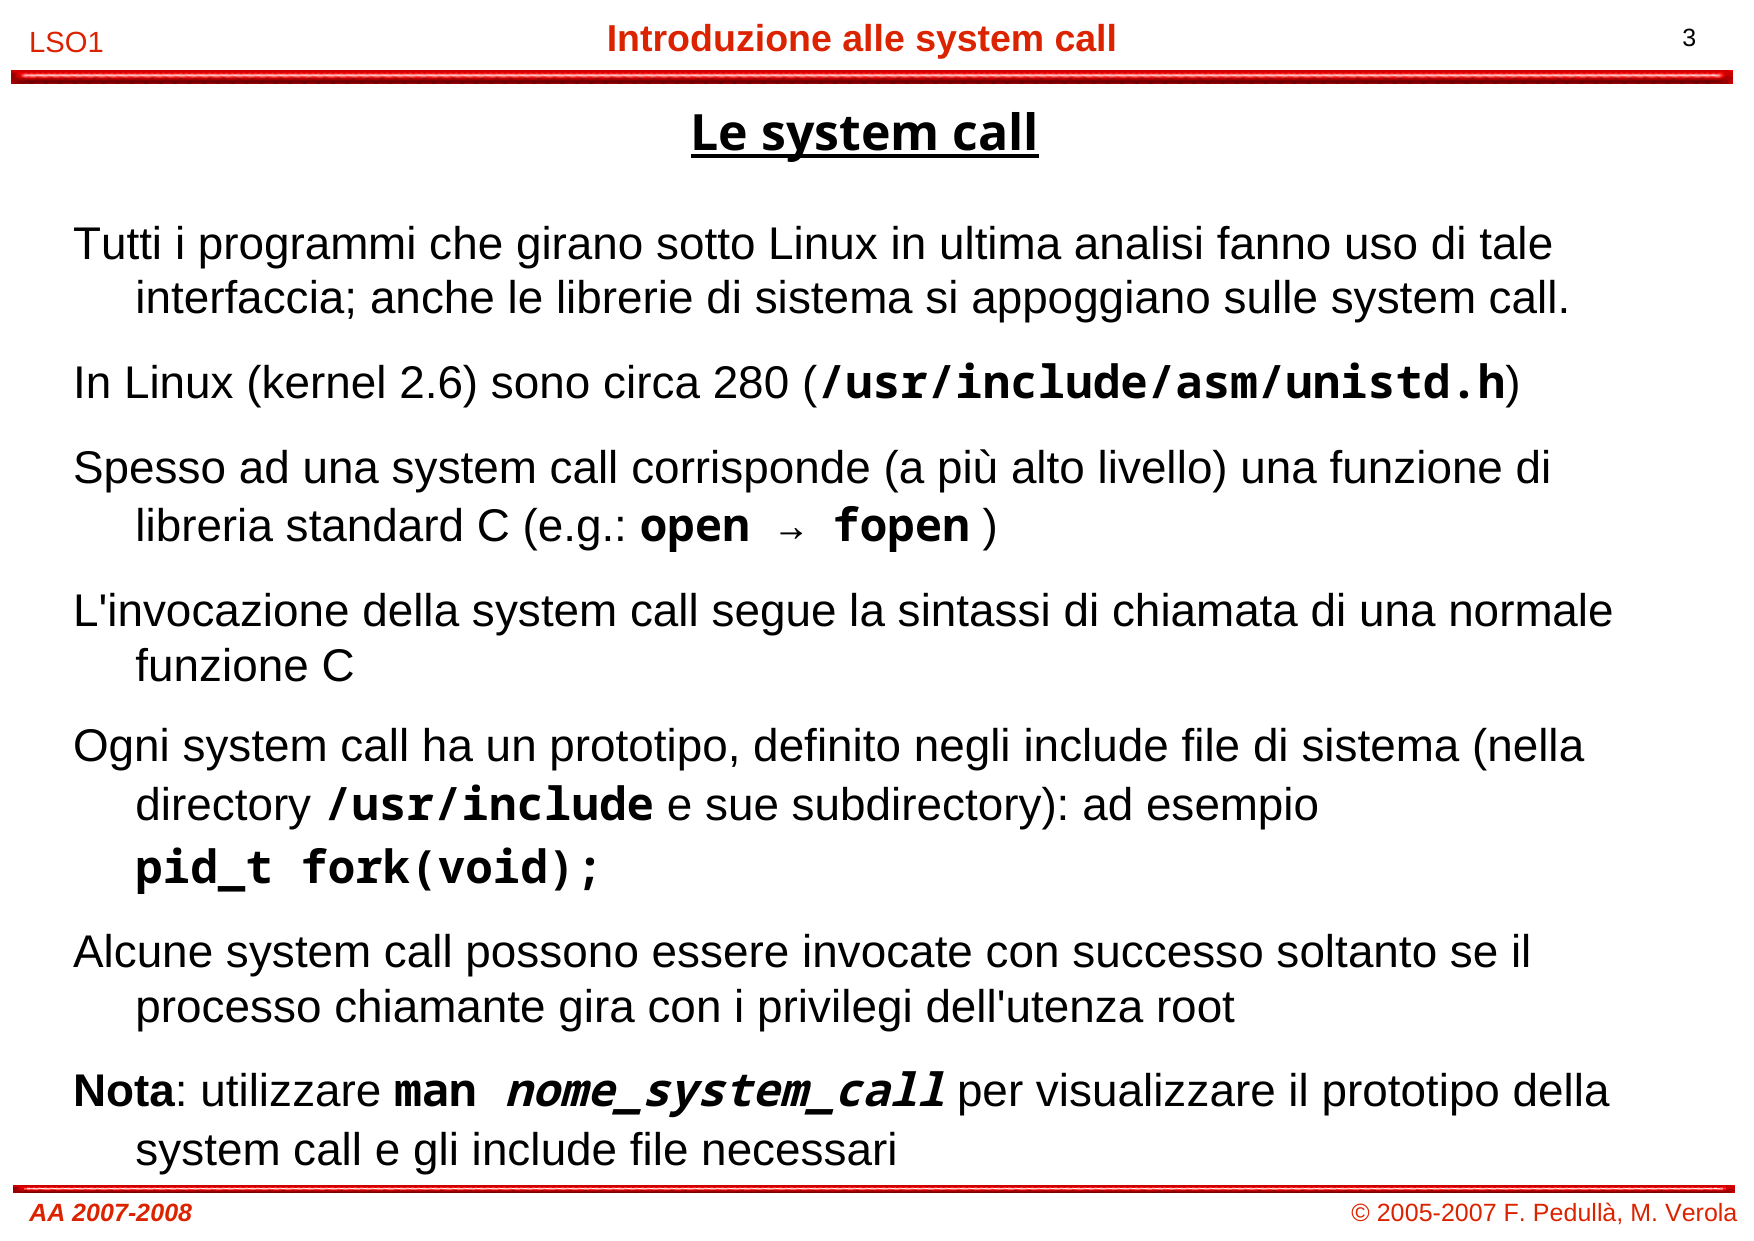

# Le system call
Tutti i programmi che girano sotto Linux in ultima analisi fanno uso di tale interfaccia; anche le librerie di sistema si appoggiano sulle system call.
In Linux (kernel 2.6) sono circa 280 (/usr/include/asm/unistd.h)
Spesso ad una system call corrisponde (a più alto livello) una funzione di libreria standard C (e.g.: open → fopen )
L'invocazione della system call segue la sintassi di chiamata di una normale funzione C
Ogni system call ha un prototipo, definito negli include file di sistema (nella directory /usr/include e sue subdirectory): ad esempio
pid_t fork(void);
Alcune system call possono essere invocate con successo soltanto se il processo chiamante gira con i privilegi dell'utenza root
Nota: utilizzare man nome_system_call per visualizzare il prototipo della system call e gli include file necessari